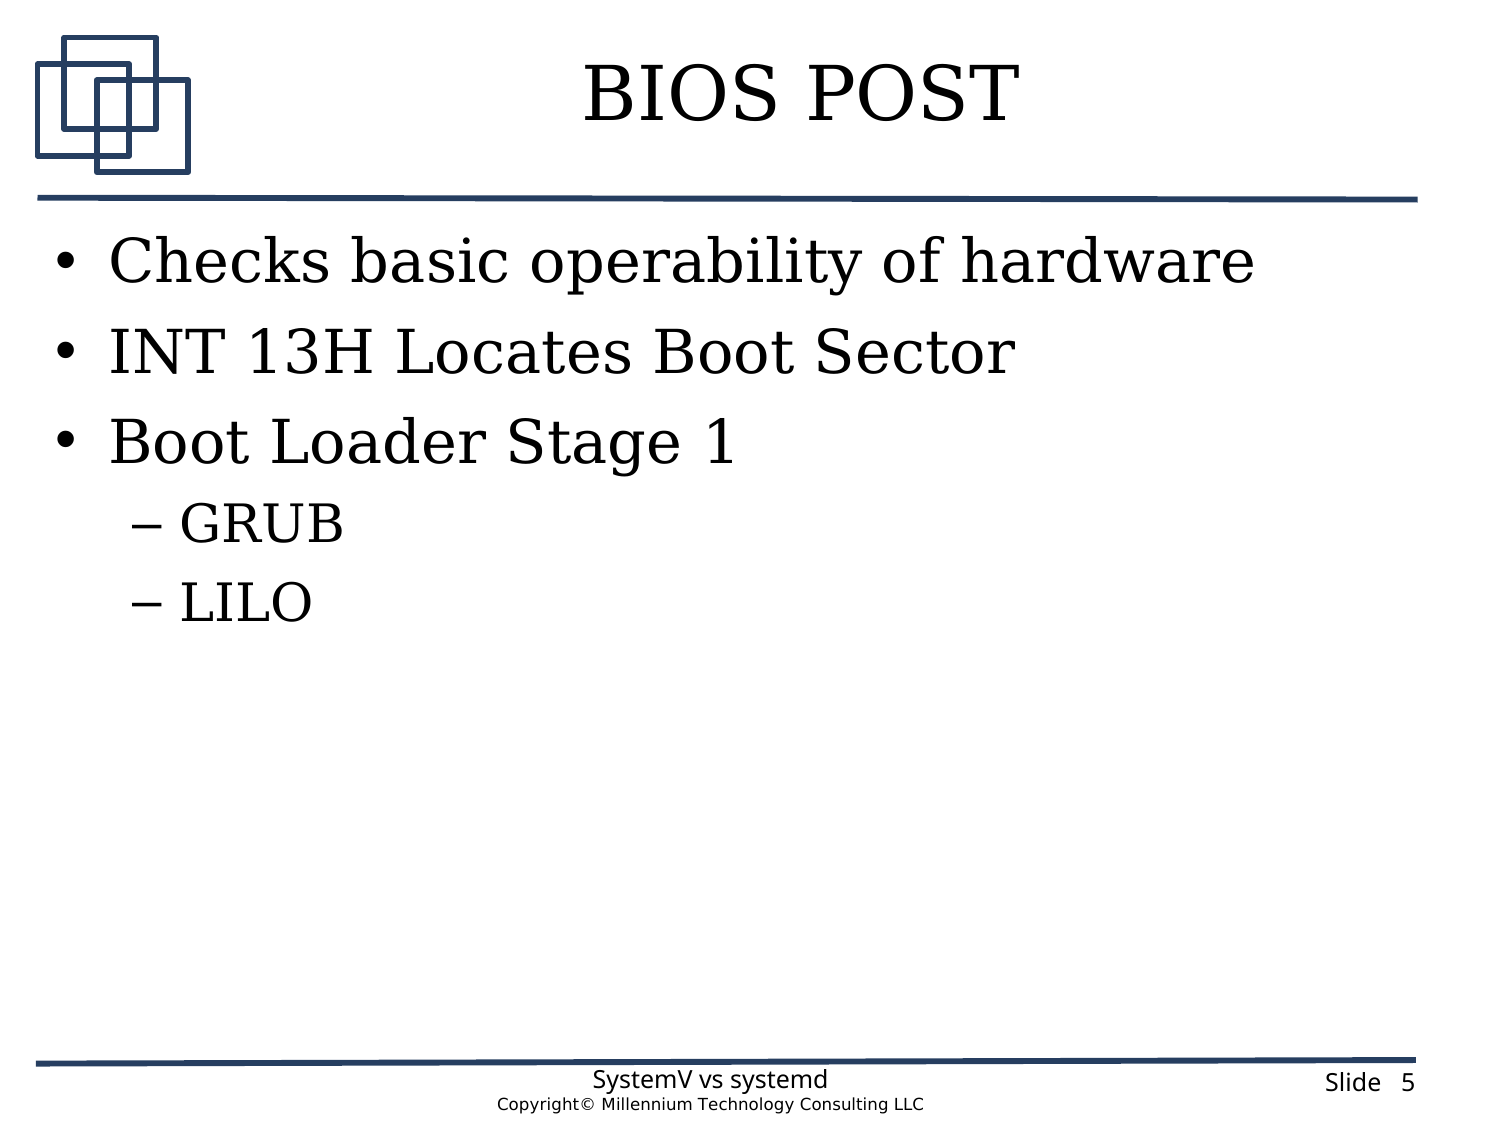

# BIOS POST
Checks basic operability of hardware
INT 13H Locates Boot Sector
Boot Loader Stage 1
GRUB
LILO